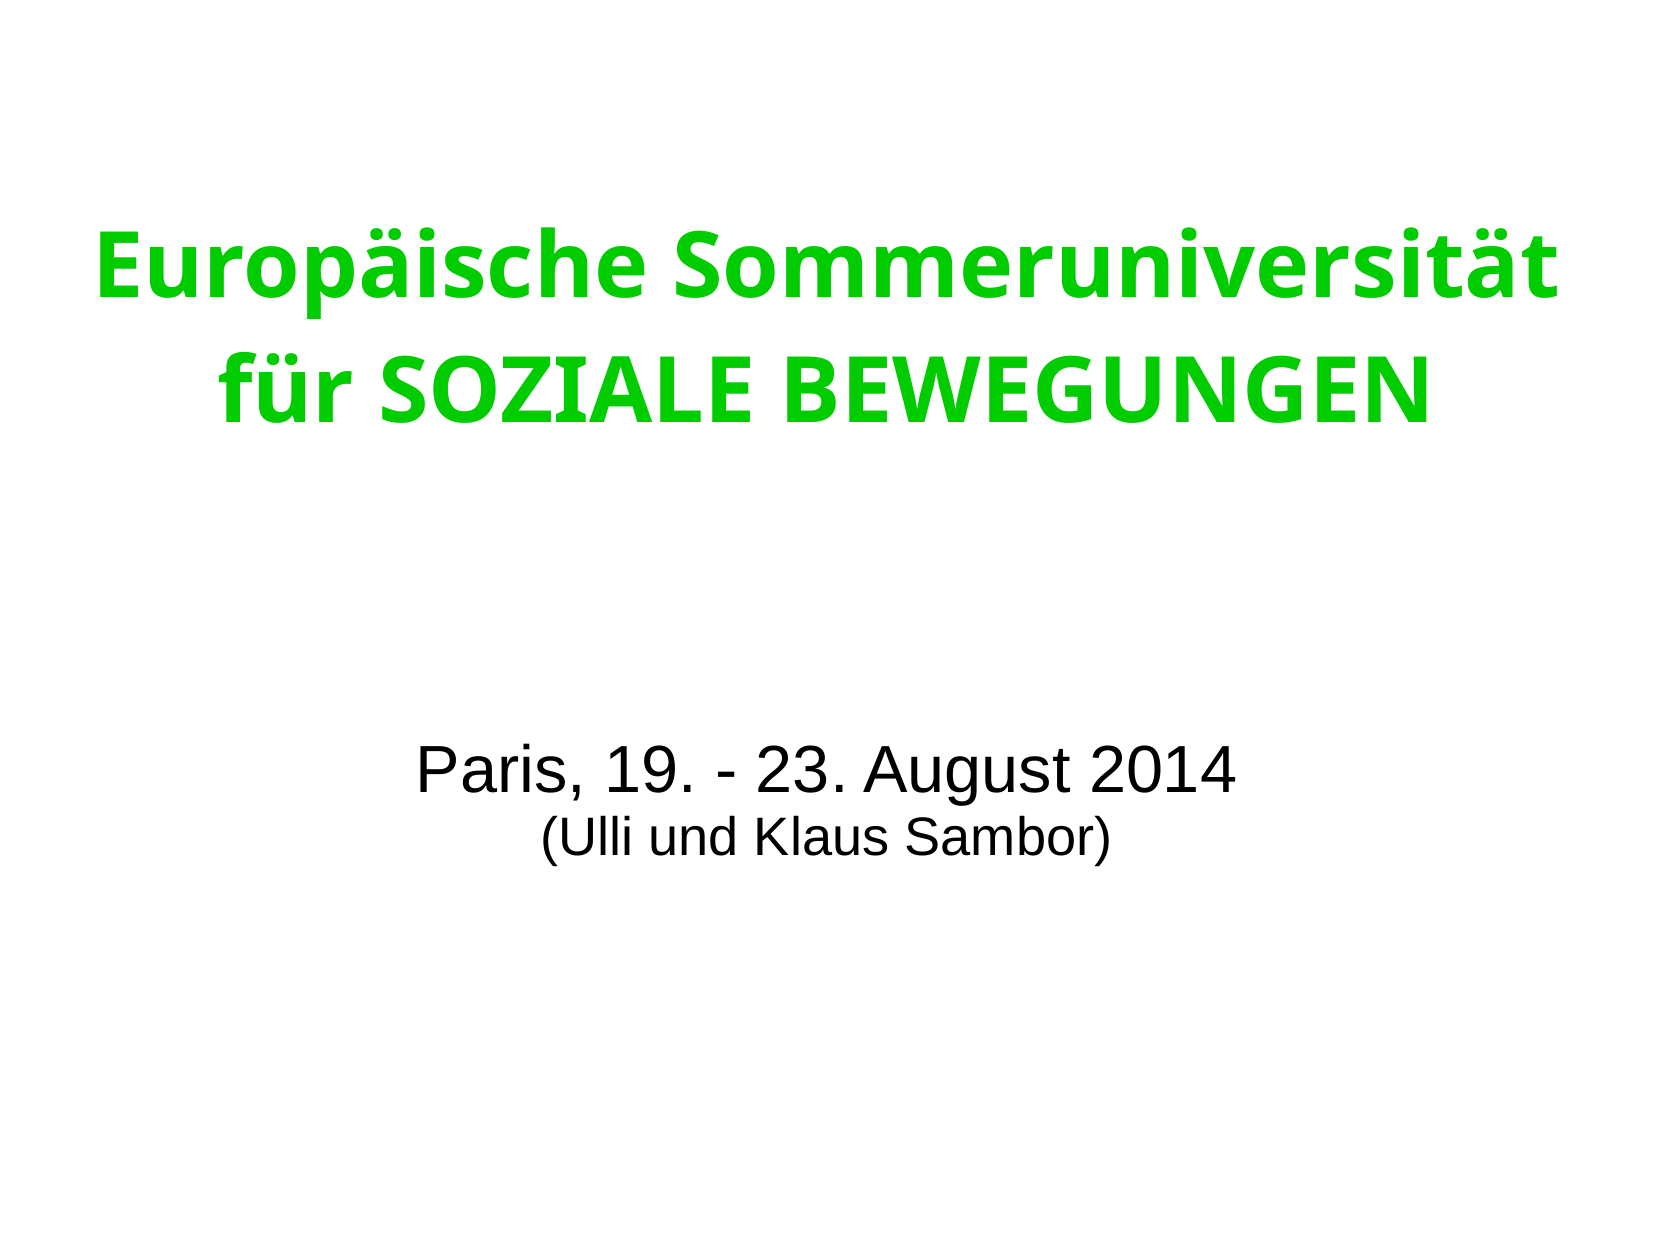

# Europäische Sommeruniversität für SOZIALE BEWEGUNGEN
Paris, 19. - 23. August 2014
(Ulli und Klaus Sambor)